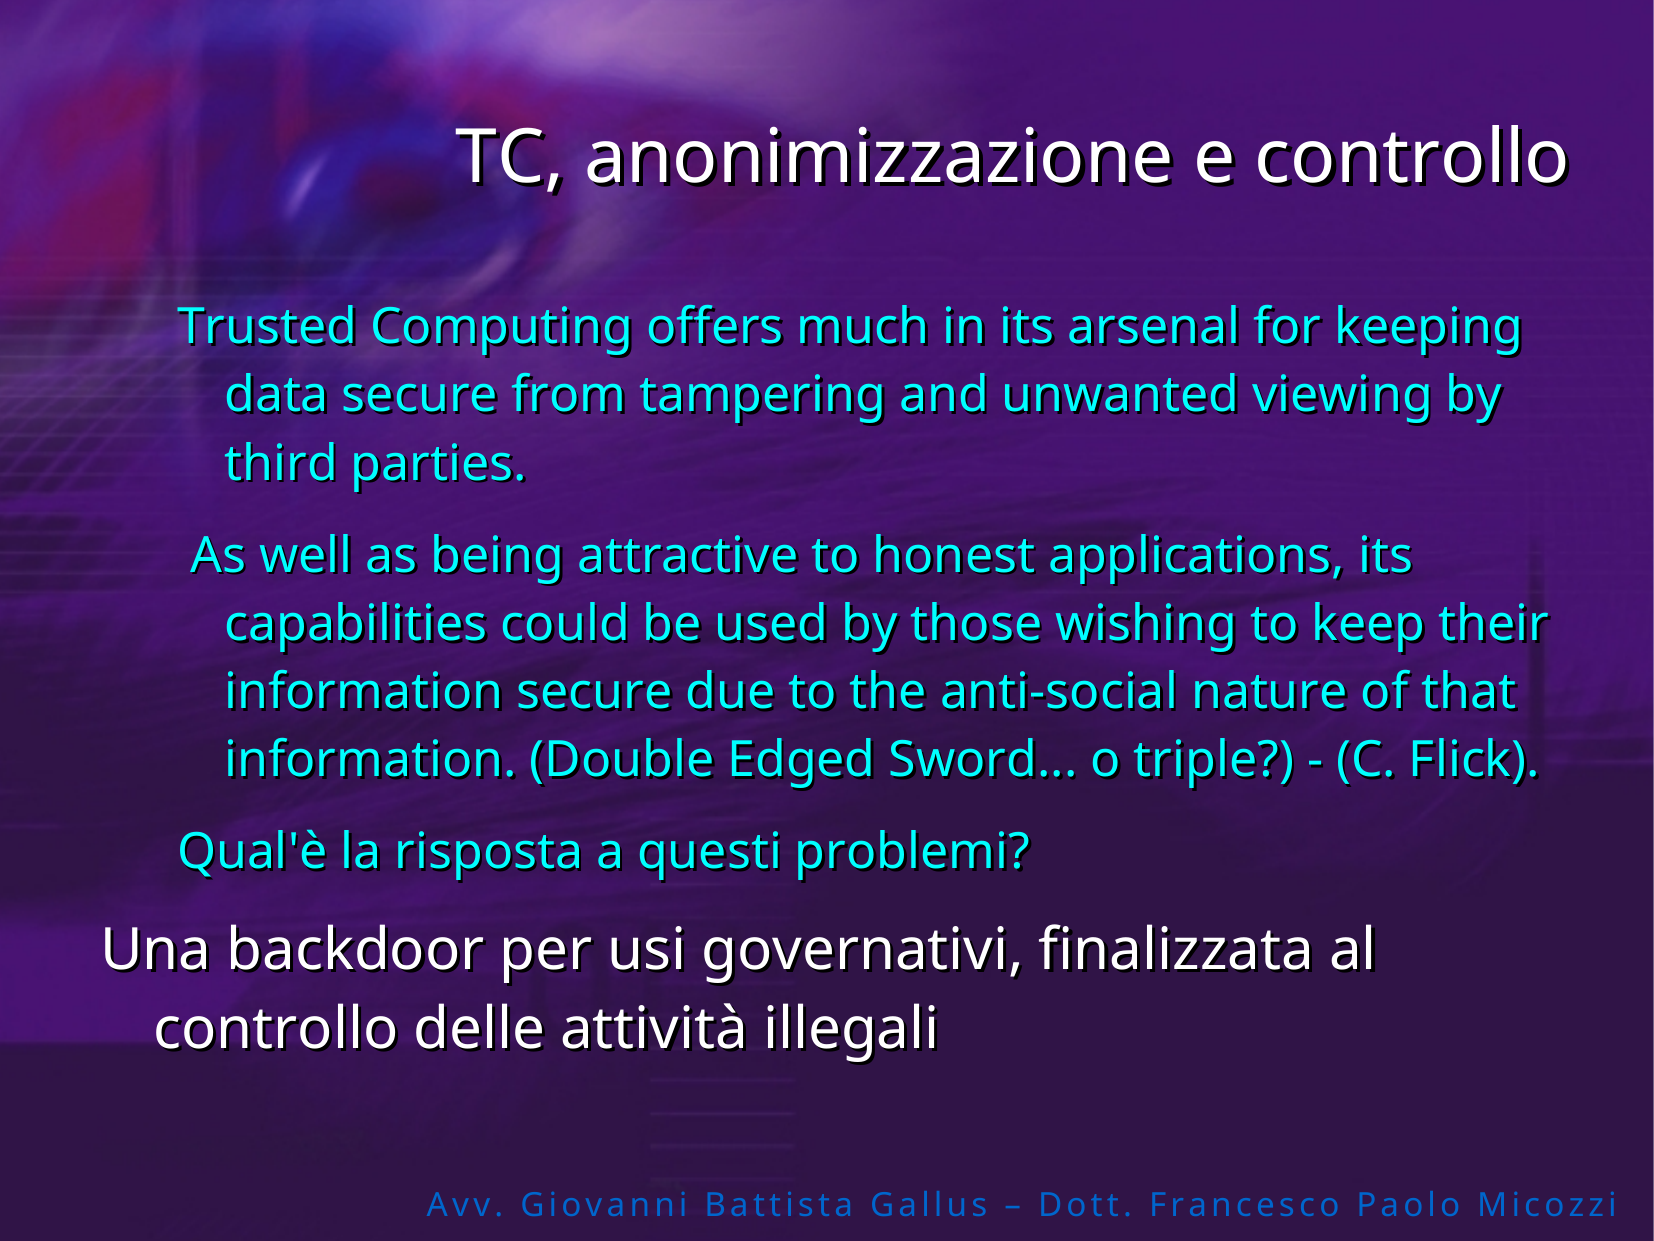

# TC, anonimizzazione e controllo
Trusted Computing offers much in its arsenal for keeping data secure from tampering and unwanted viewing by third parties.
 As well as being attractive to honest applications, its capabilities could be used by those wishing to keep their information secure due to the anti-social nature of that information. (Double Edged Sword... o triple?) - (C. Flick).
Qual'è la risposta a questi problemi?
Una backdoor per usi governativi, finalizzata al controllo delle attività illegali
dott. Francesco Paolo Micozzi - f.micozzi@studionati.it